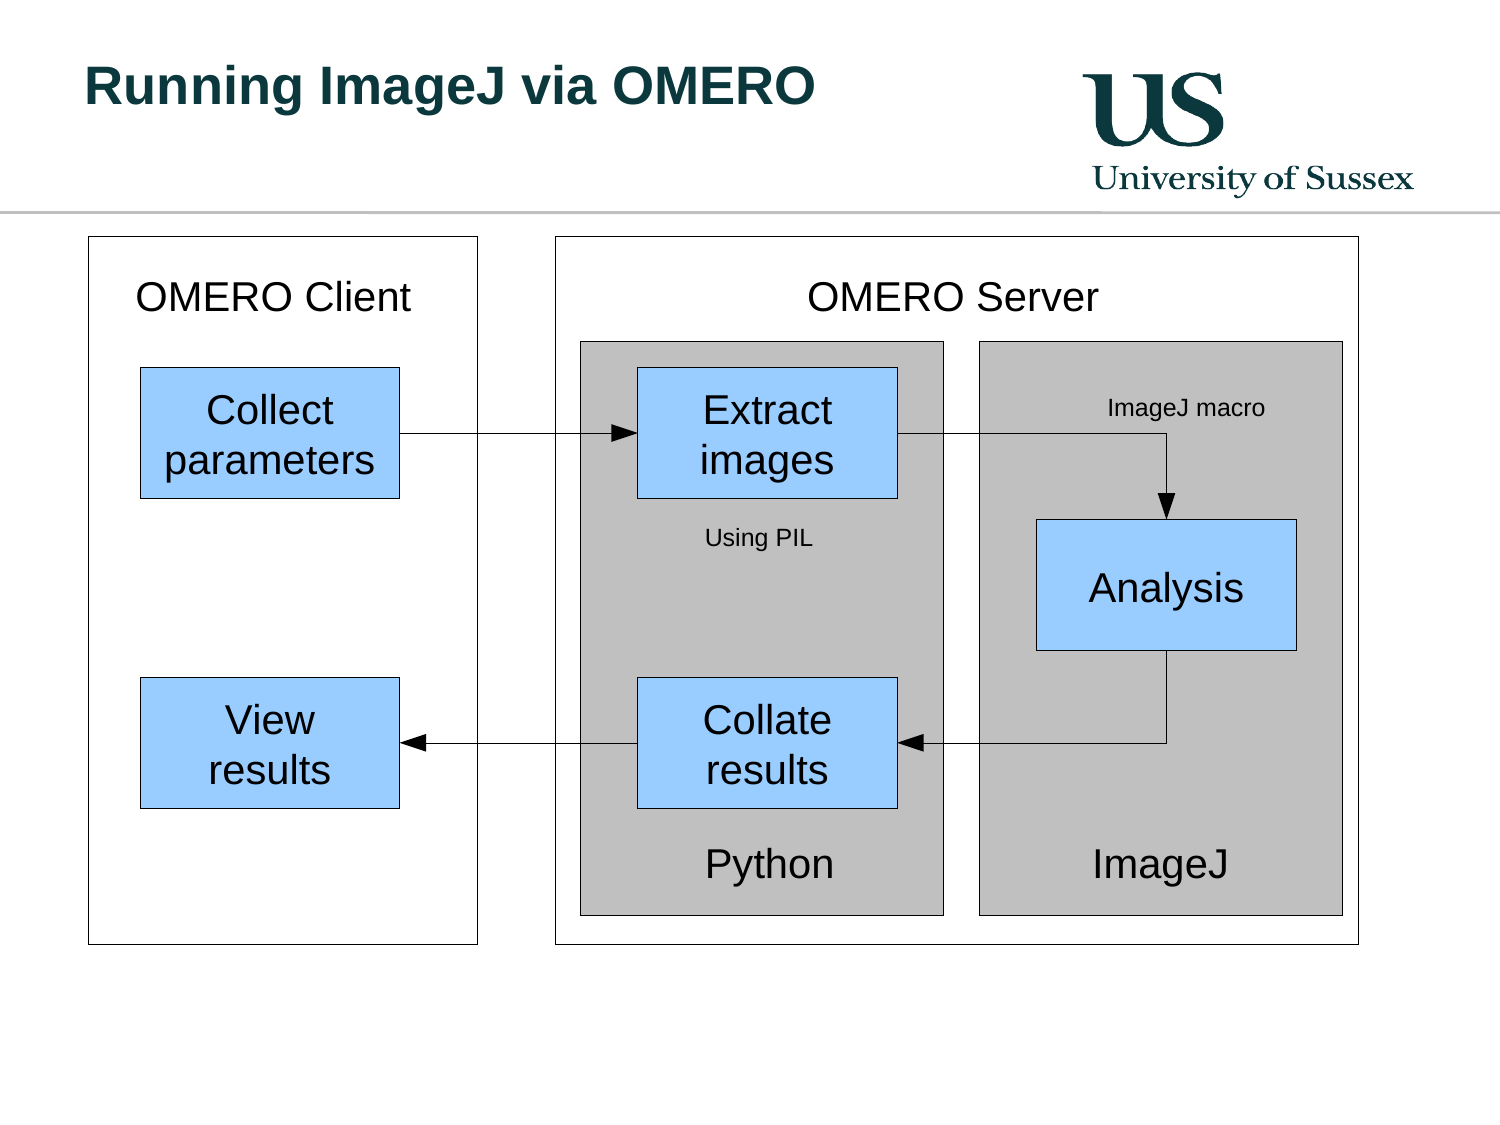

# Running ImageJ via OMERO
OMERO Client
OMERO Server
Collect
parameters
Extract
images
ImageJ macro
Using PIL
Analysis
View
results
Collate
results
Python
ImageJ